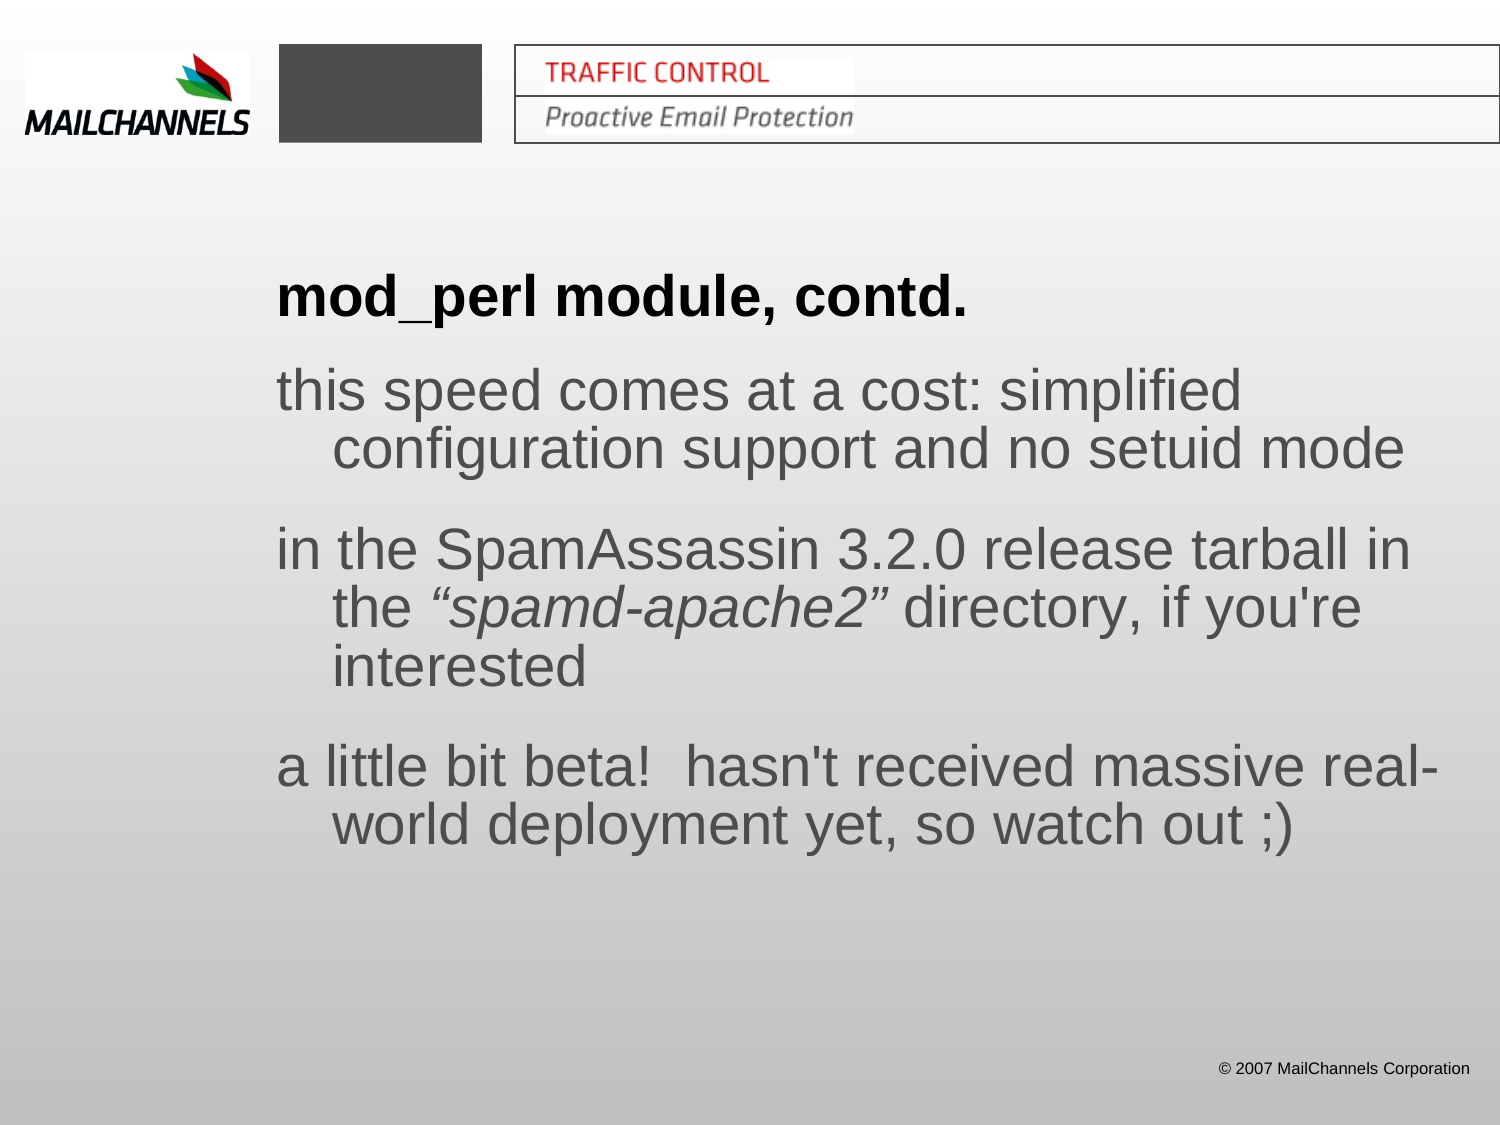

# mod_perl module, contd.
this speed comes at a cost: simplified configuration support and no setuid mode
in the SpamAssassin 3.2.0 release tarball in the “spamd-apache2” directory, if you're interested
a little bit beta! hasn't received massive real-world deployment yet, so watch out ;)